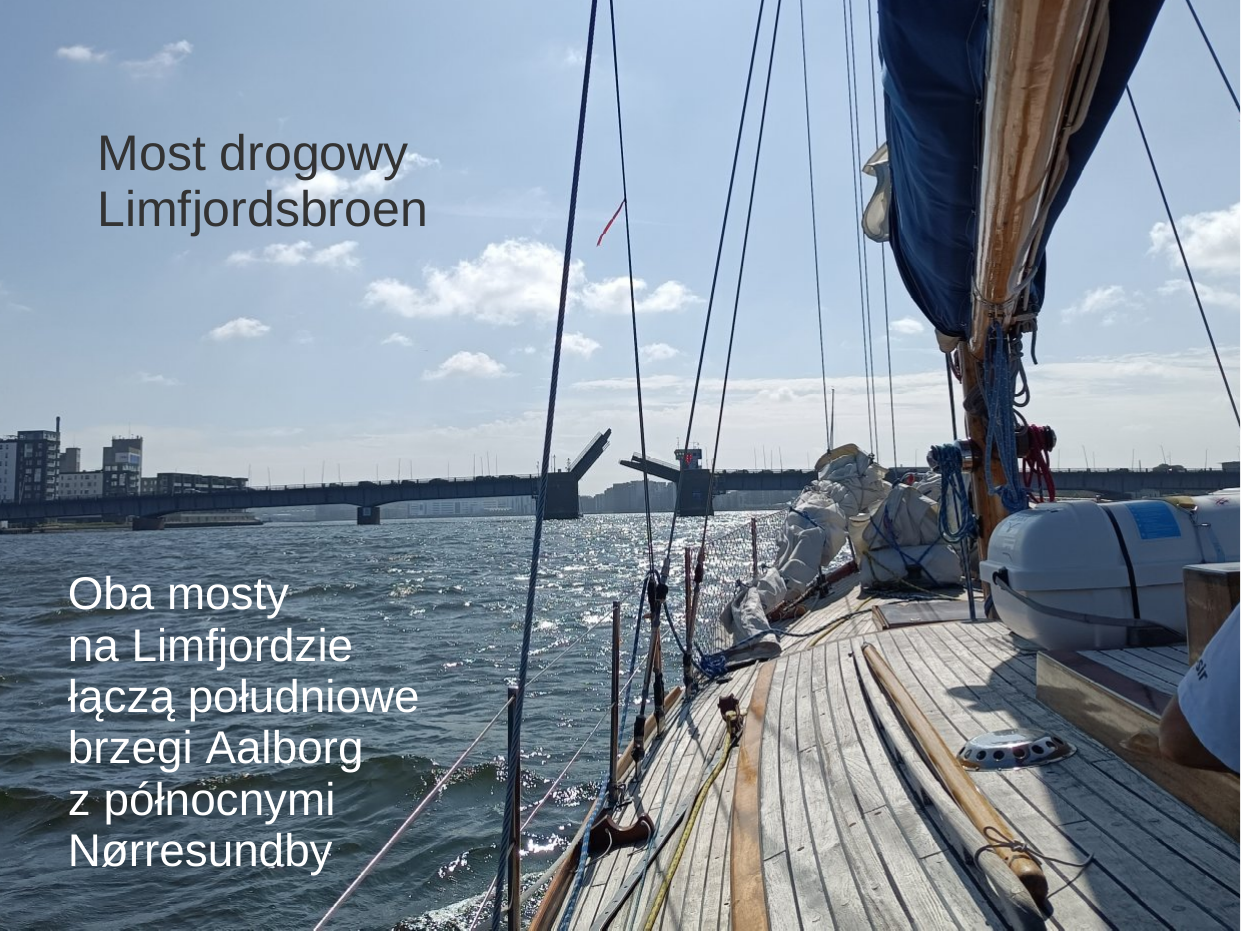

#
Most drogowy
Limfjordsbroen
Oba mosty
na Limfjordzie
łączą południowe brzegi Aalborg
z północnymi Nørresundby